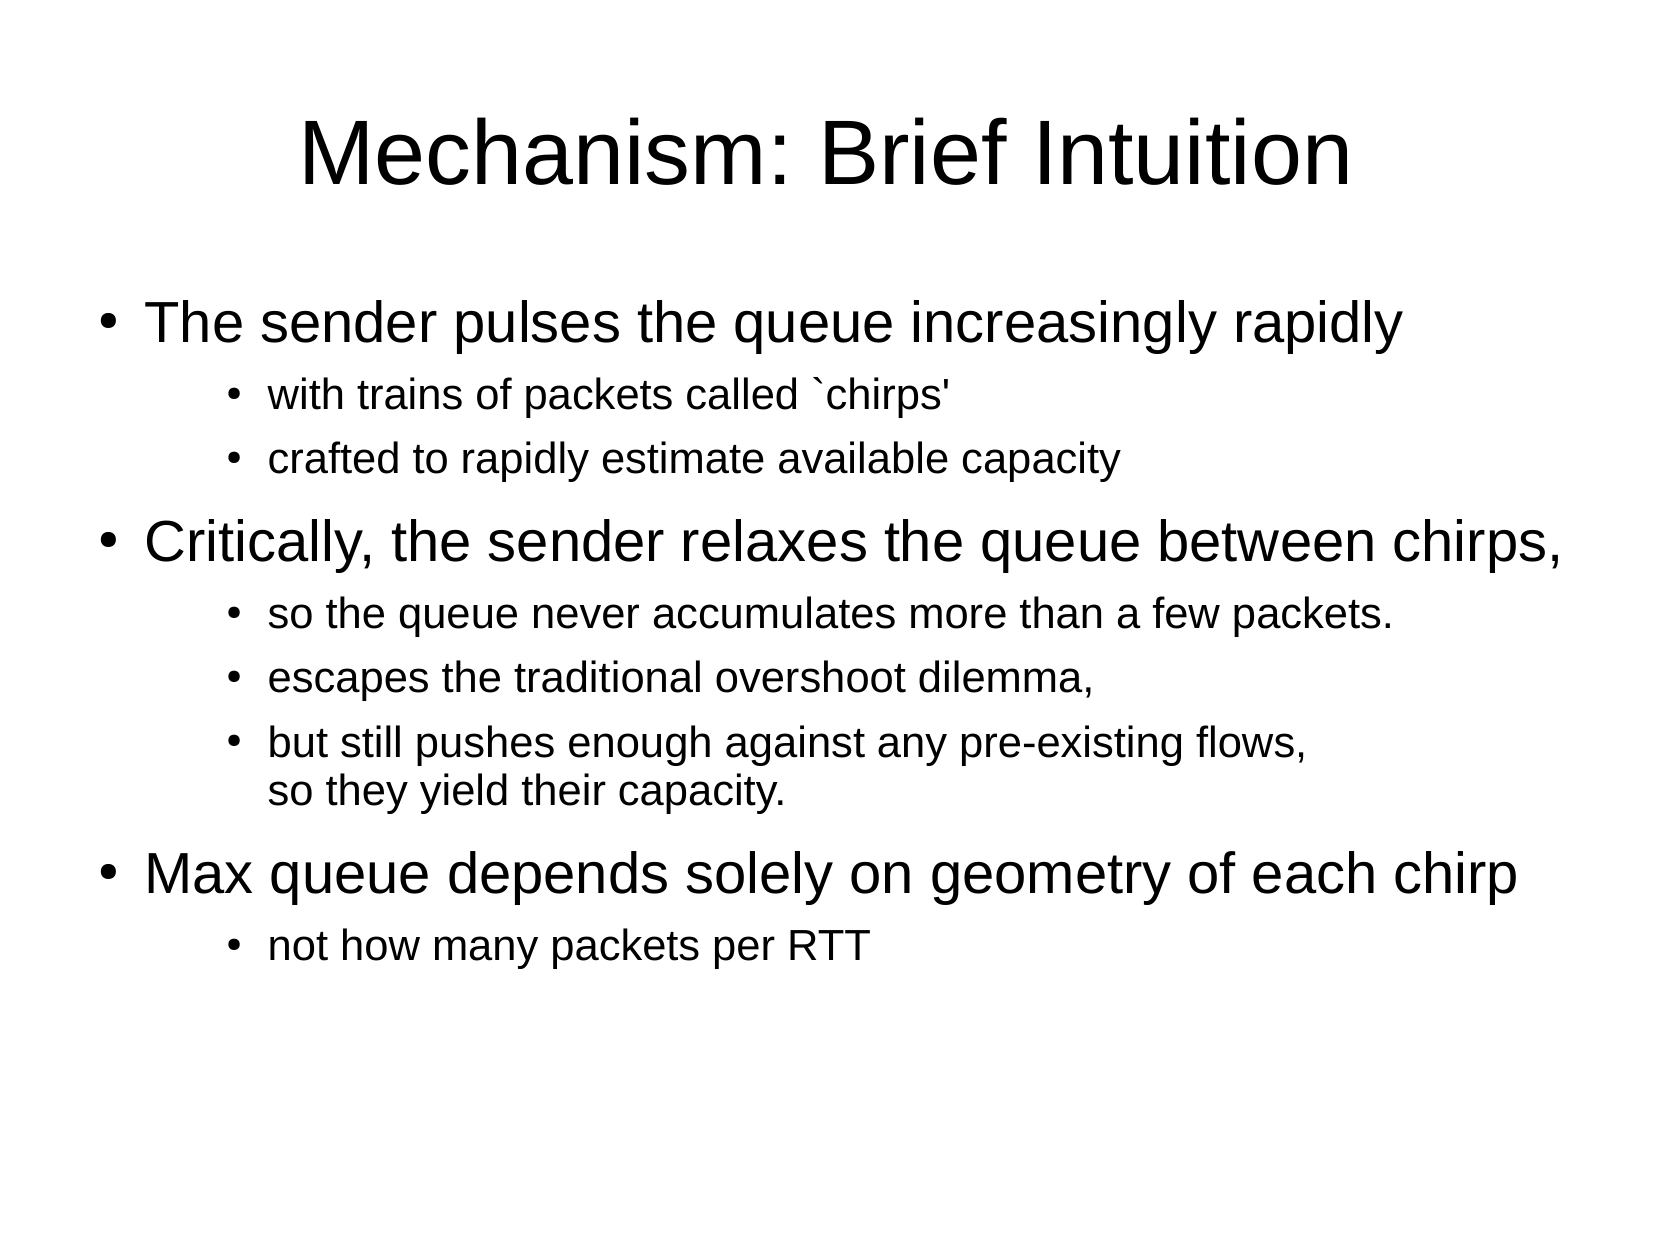

# Mechanism: Brief Intuition
The sender pulses the queue increasingly rapidly
with trains of packets called `chirps'
crafted to rapidly estimate available capacity
Critically, the sender relaxes the queue between chirps,
so the queue never accumulates more than a few packets.
escapes the traditional overshoot dilemma,
but still pushes enough against any pre-existing flows,
so they yield their capacity.
Max queue depends solely on geometry of each chirp
not how many packets per RTT